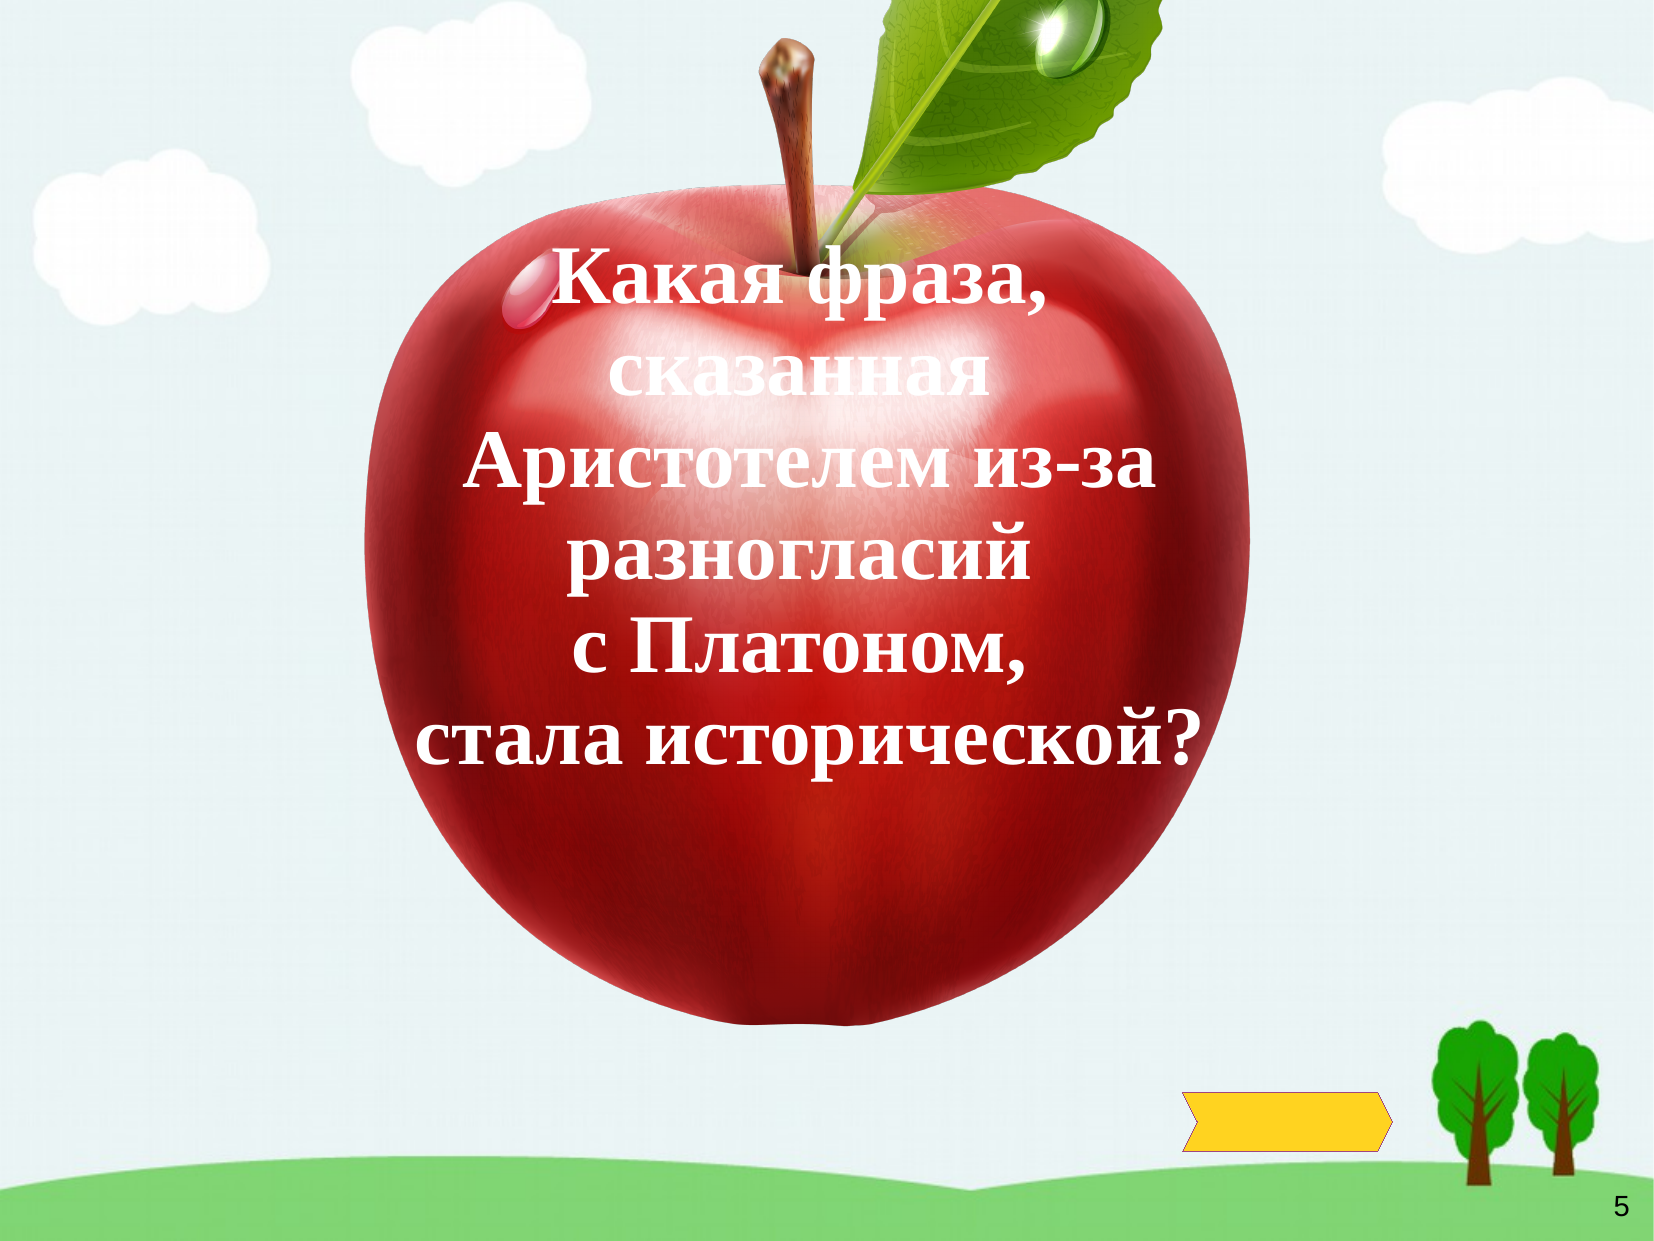

Какая фраза,
сказанная
Аристотелем из-за
разногласий
с Платоном,
стала исторической?
5